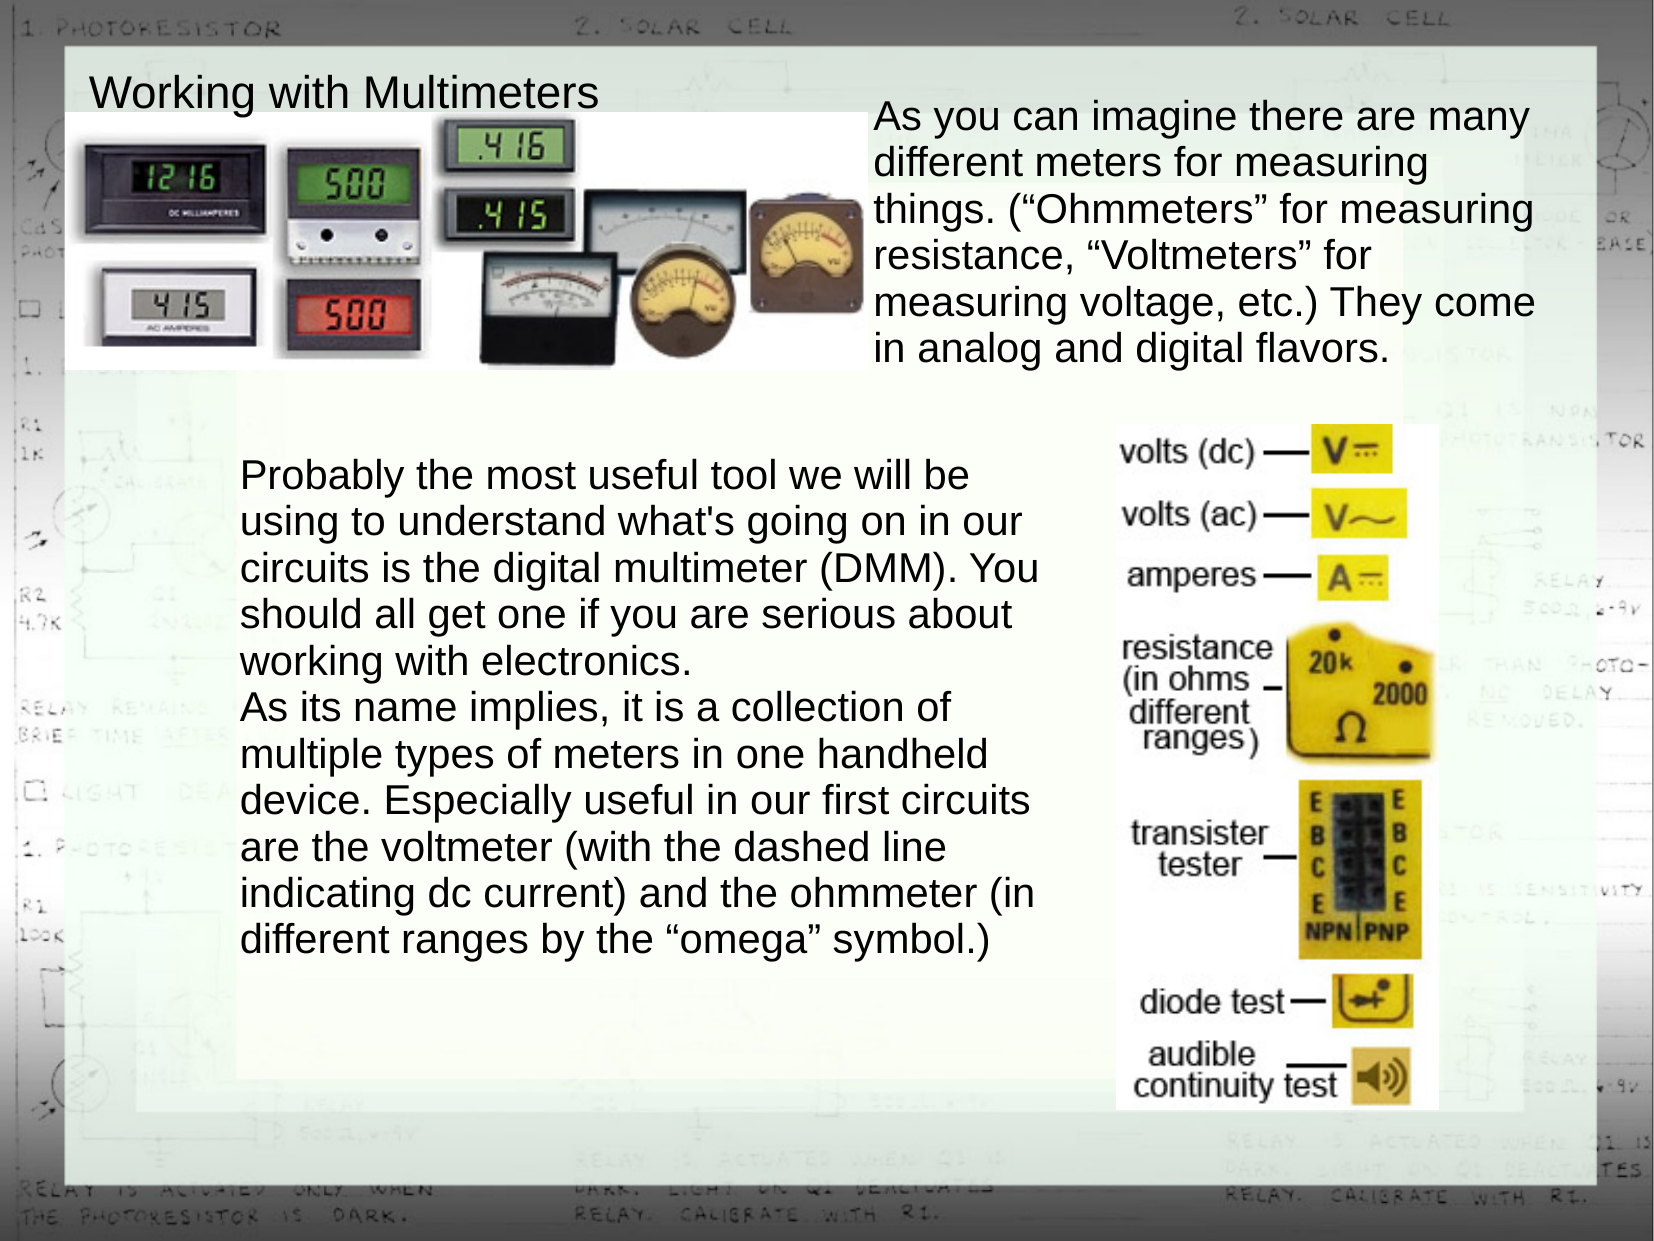

Working with Multimeters
As you can imagine there are many
different meters for measuring things. (“Ohmmeters” for measuring resistance, “Voltmeters” for measuring voltage, etc.) They come in analog and digital flavors.
Probably the most useful tool we will be using to understand what's going on in our circuits is the digital multimeter (DMM). You should all get one if you are serious about working with electronics.
As its name implies, it is a collection of multiple types of meters in one handheld device. Especially useful in our first circuits are the voltmeter (with the dashed line indicating dc current) and the ohmmeter (in different ranges by the “omega” symbol.)